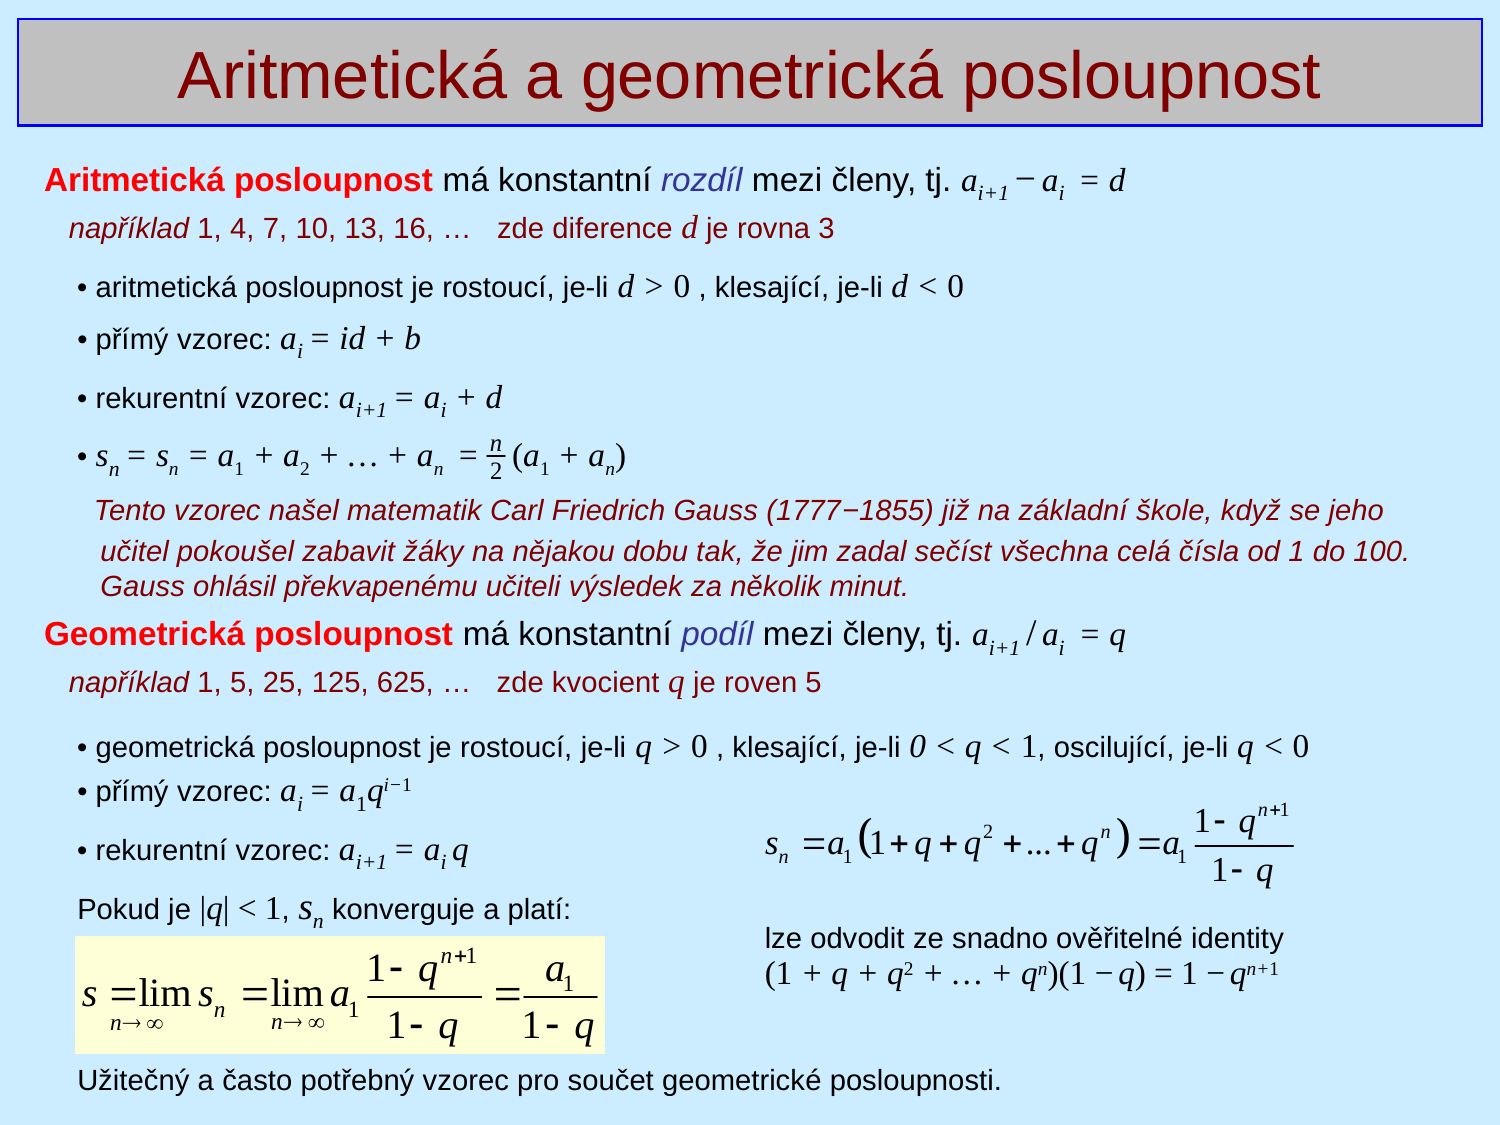

# Aritmetická a geometrická posloupnost
Aritmetická posloupnost má konstantní rozdíl mezi členy, tj. ai+1 − ai = d
 například 1, 4, 7, 10, 13, 16, … zde diference d je rovna 3
 • aritmetická posloupnost je rostoucí, je-li d > 0 , klesající, je-li d < 0
 • přímý vzorec: ai = id + b
 • rekurentní vzorec: ai+1 = ai + d
 • sn = sn = a1 + a2 + … + an = (a1 + an)
 Tento vzorec našel matematik Carl Friedrich Gauss (1777−1855) již na základní škole, když se jeho učitel pokoušel zabavit žáky na nějakou dobu tak, že jim zadal sečíst všechna celá čísla od 1 do 100. Gauss ohlásil překvapenému učiteli výsledek za několik minut.
Geometrická posloupnost má konstantní podíl mezi členy, tj. ai+1 / ai = q
 například 1, 5, 25, 125, 625, … zde kvocient q je roven 5
 • geometrická posloupnost je rostoucí, je-li q > 0 , klesající, je-li 0 < q < 1, oscilující, je-li q < 0
 • přímý vzorec: ai = a1qi−1
 • rekurentní vzorec: ai+1 = ai q
 Pokud je |q| < 1, sn konverguje a platí:
 Užitečný a často potřebný vzorec pro součet geometrické posloupnosti.
lze odvodit ze snadno ověřitelné identity
(1 + q + q2 + … + qn)(1 − q) = 1 − qn+1